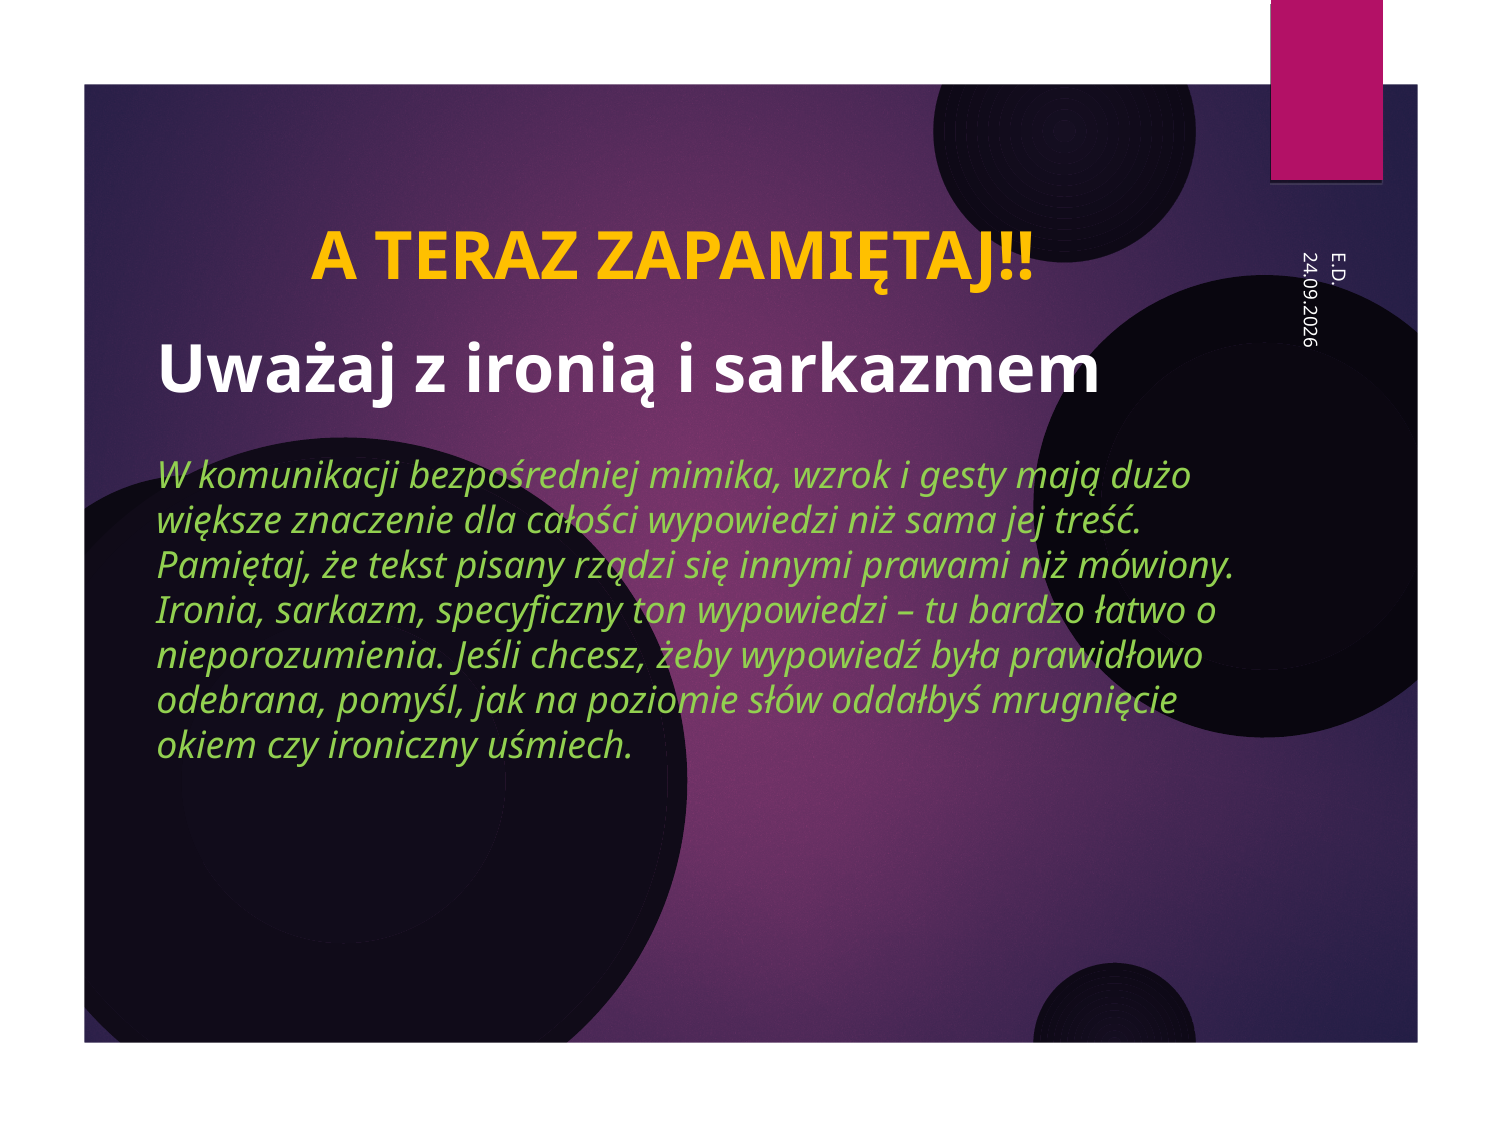

# A TERAZ ZAPAMIĘTAJ!!
Uważaj z ironią i sarkazmem
W komunikacji bezpośredniej mimika, wzrok i gesty mają dużo większe znaczenie dla całości wypowiedzi niż sama jej treść. Pamiętaj, że tekst pisany rządzi się innymi prawami niż mówiony. Ironia, sarkazm, specyficzny ton wypowiedzi – tu bardzo łatwo o nieporozumienia. Jeśli chcesz, żeby wypowiedź była prawidłowo odebrana, pomyśl, jak na poziomie słów oddałbyś mrugnięcie okiem czy ironiczny uśmiech.
E.D.